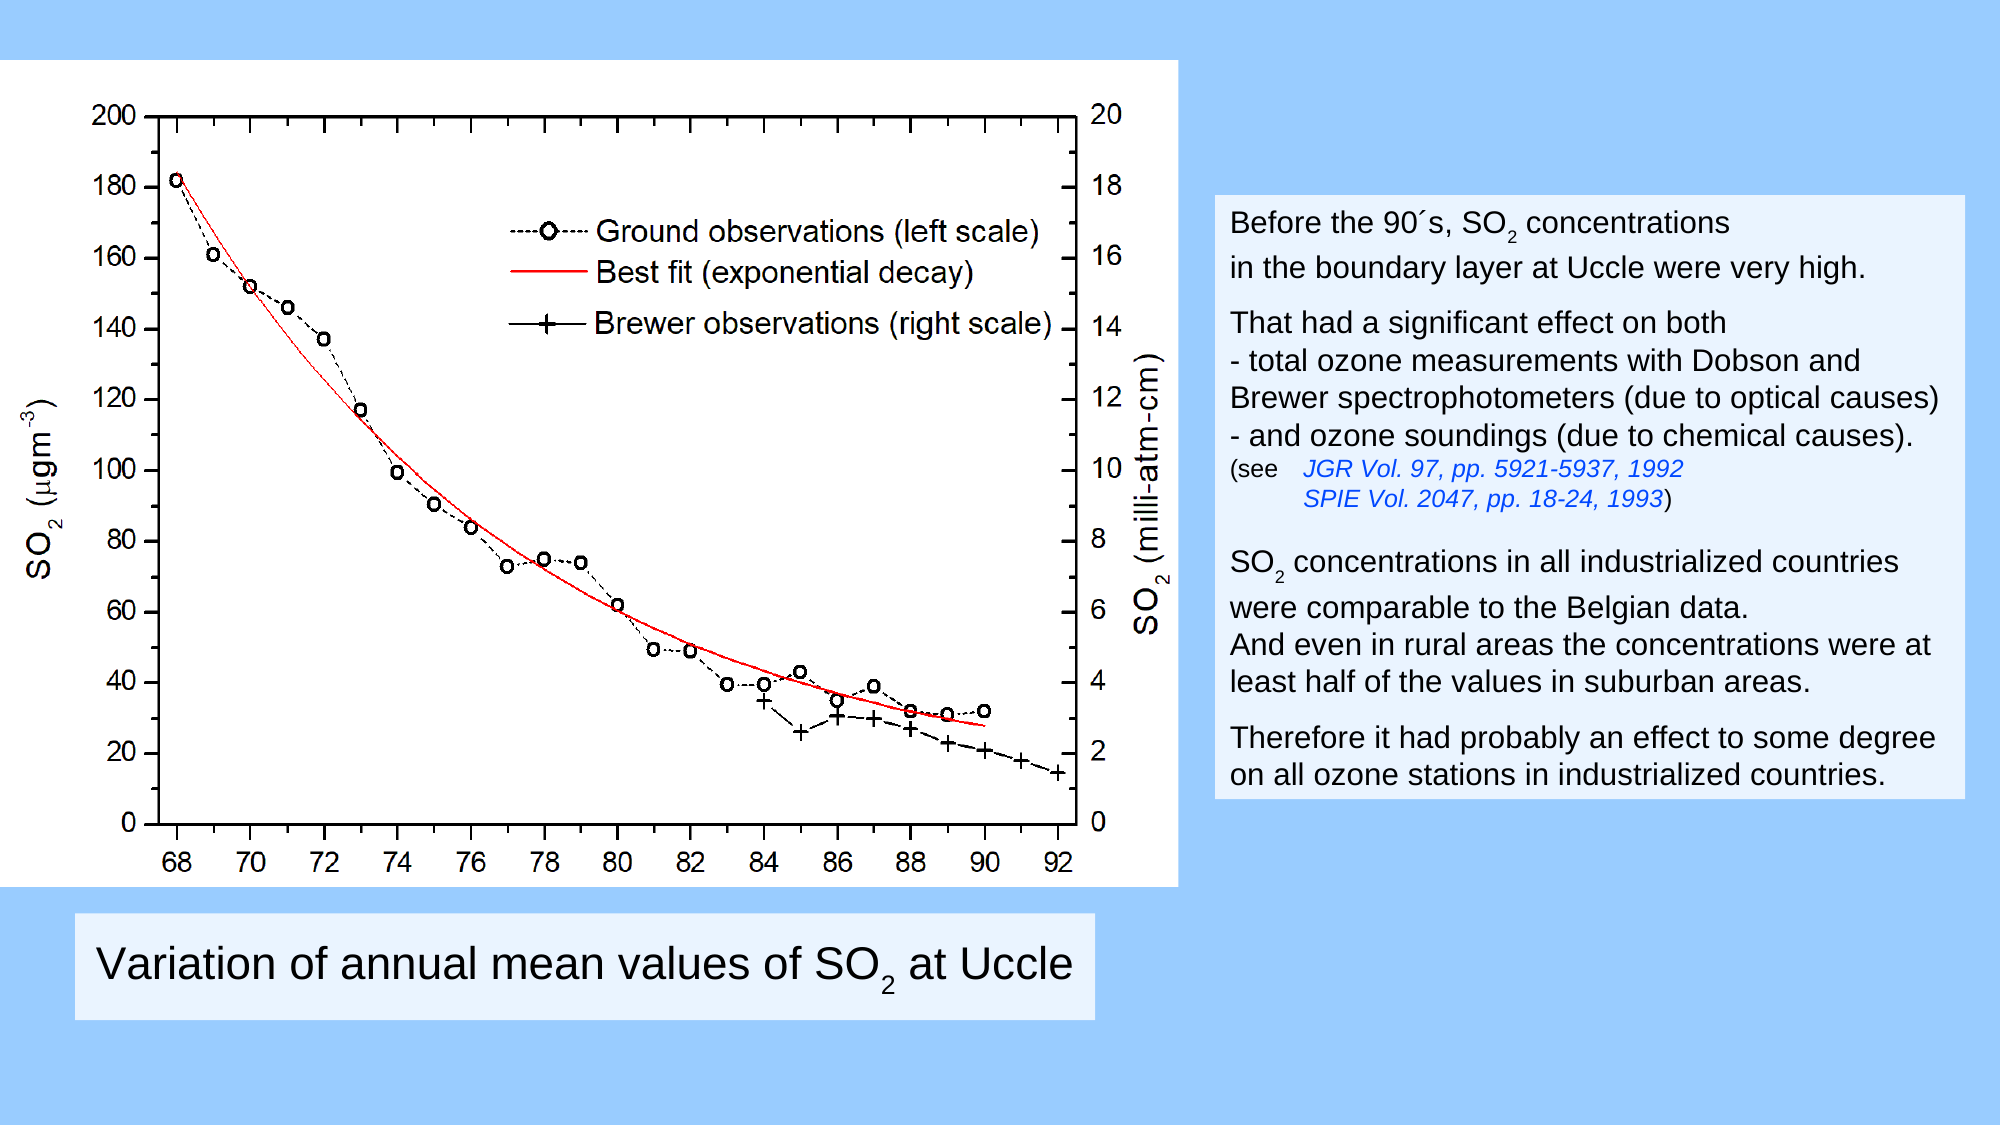

Before the 90´s, SO2 concentrations
in the boundary layer at Uccle were very high.
That had a significant effect on both
- total ozone measurements with Dobson and Brewer spectrophotometers (due to optical causes)
- and ozone soundings (due to chemical causes).
(see	JGR Vol. 97, pp. 5921-5937, 1992
	SPIE Vol. 2047, pp. 18-24, 1993)
SO2 concentrations in all industrialized countries were comparable to the Belgian data.
And even in rural areas the concentrations were at least half of the values in suburban areas.
Therefore it had probably an effect to some degree on all ozone stations in industrialized countries.
# Variation of annual mean values of SO2 at Uccle